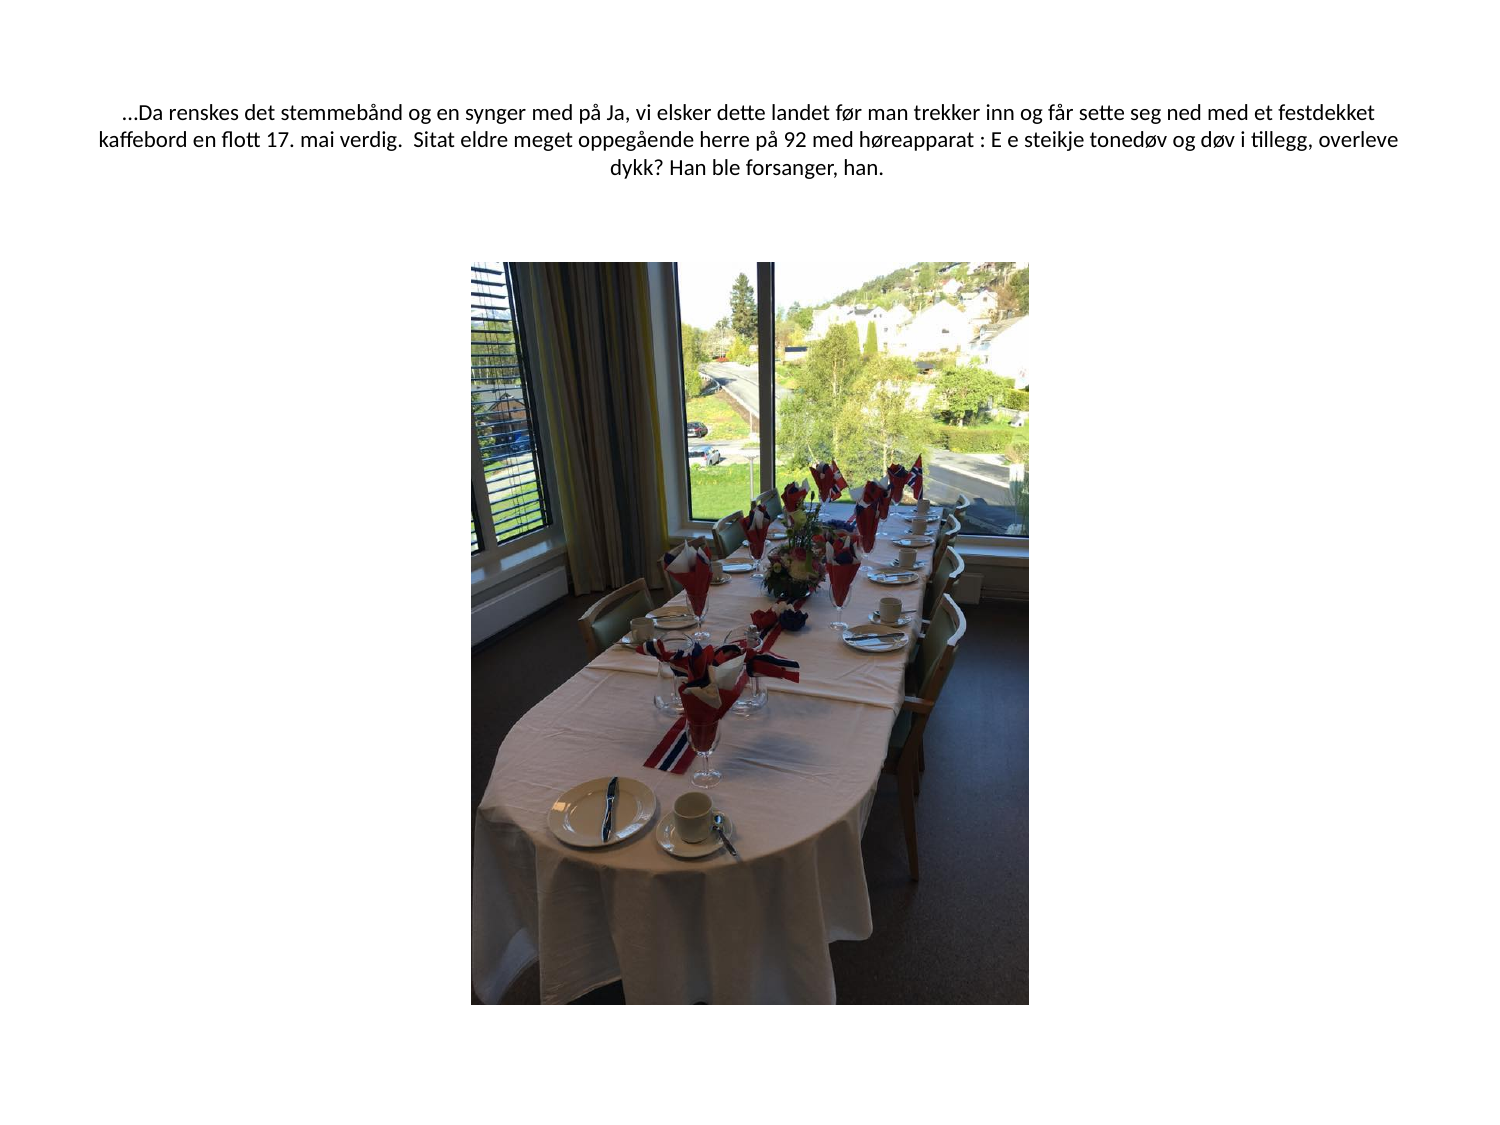

# …Da renskes det stemmebånd og en synger med på Ja, vi elsker dette landet før man trekker inn og får sette seg ned med et festdekket kaffebord en flott 17. mai verdig. Sitat eldre meget oppegående herre på 92 med høreapparat : E e steikje tonedøv og døv i tillegg, overleve dykk? Han ble forsanger, han.